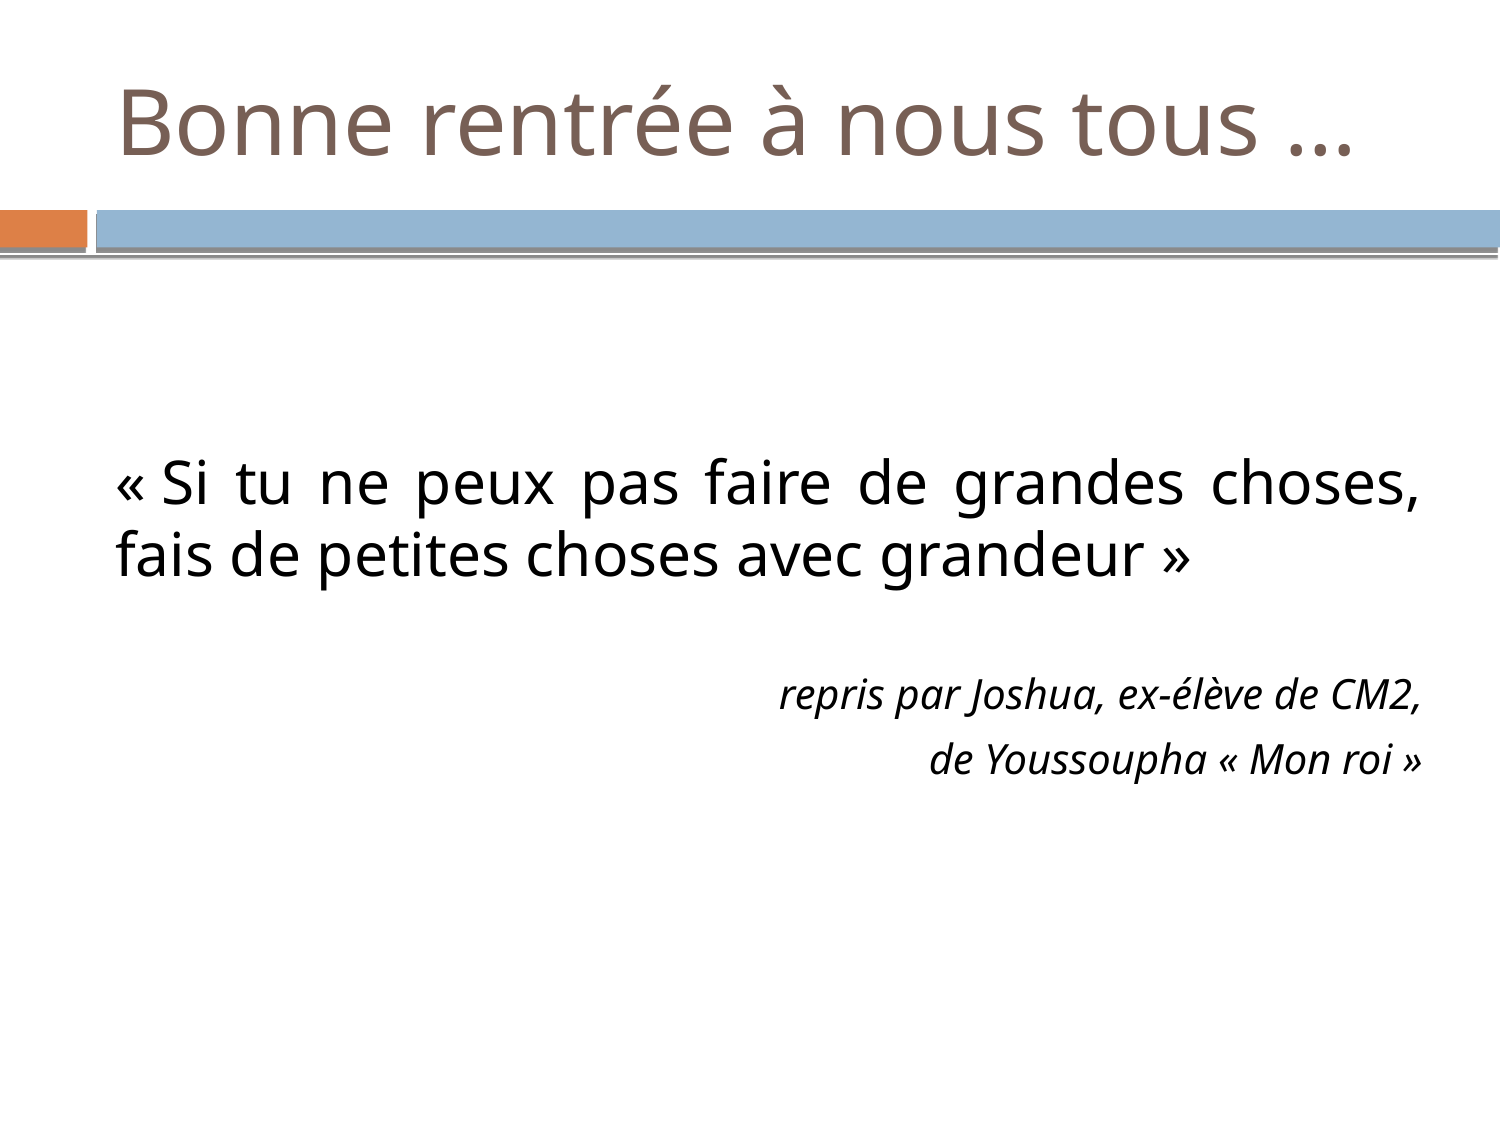

# Bonne rentrée à nous tous …
« Si tu ne peux pas faire de grandes choses, fais de petites choses avec grandeur »
repris par Joshua, ex-élève de CM2,
 de Youssoupha « Mon roi »